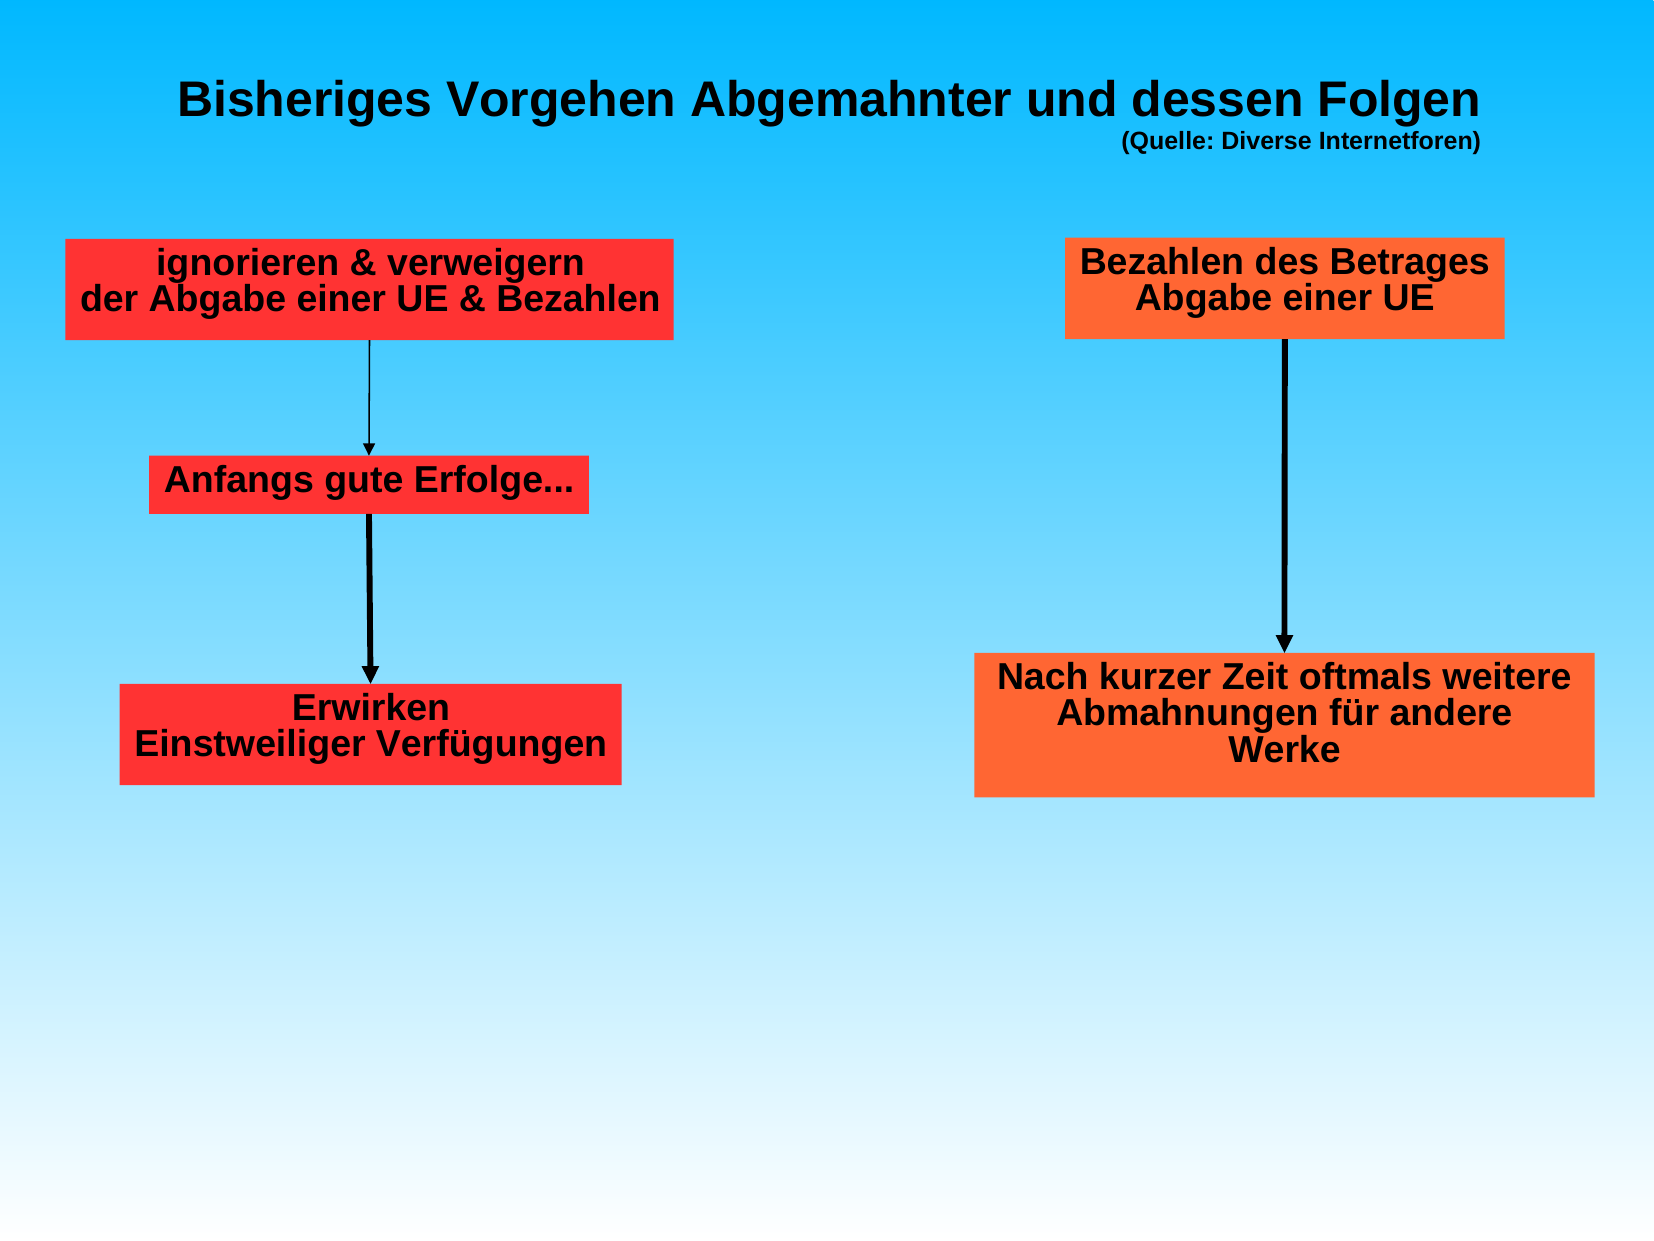

Bisheriges Vorgehen Abgemahnter und dessen Folgen
(Quelle: Diverse Internetforen)‏
Bezahlen des Betrages
Abgabe einer UE
ignorieren & verweigern
der Abgabe einer UE & Bezahlen
Anfangs gute Erfolge...
Nach kurzer Zeit oftmals weitere
Abmahnungen für andere
Werke
Erwirken
Einstweiliger Verfügungen